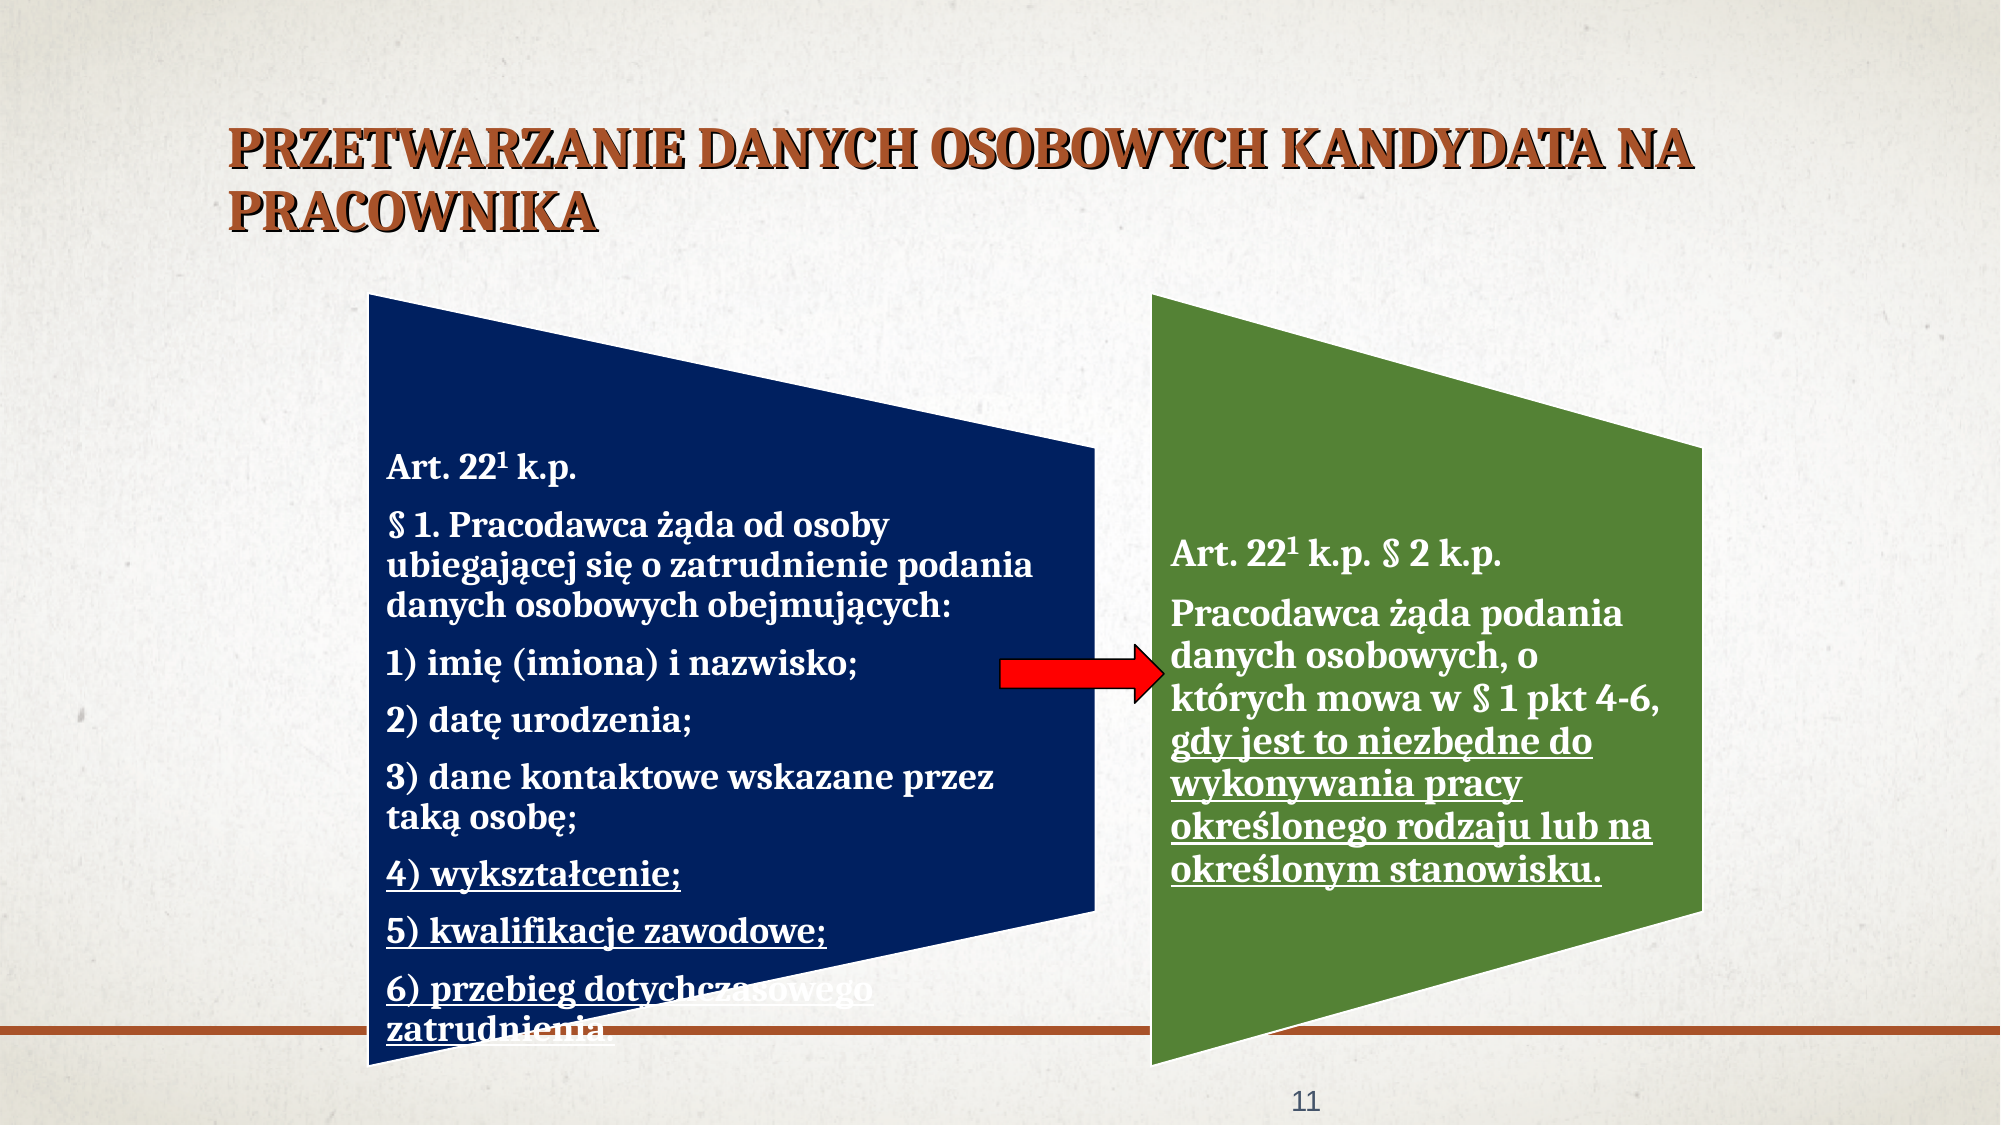

# Przetwarzanie danych osobowych kandydata na pracownika
Art. 221 k.p.
§ 1. Pracodawca żąda od osoby ubiegającej się o zatrudnienie podania danych osobowych obejmujących:
1) imię (imiona) i nazwisko;
2) datę urodzenia;
3) dane kontaktowe wskazane przez taką osobę;
4) wykształcenie;
5) kwalifikacje zawodowe;
6) przebieg dotychczasowego zatrudnienia.
Art. 221 k.p. § 2 k.p.
Pracodawca żąda podania danych osobowych, o których mowa w § 1 pkt 4-6, gdy jest to niezbędne do wykonywania pracy określonego rodzaju lub na określonym stanowisku.